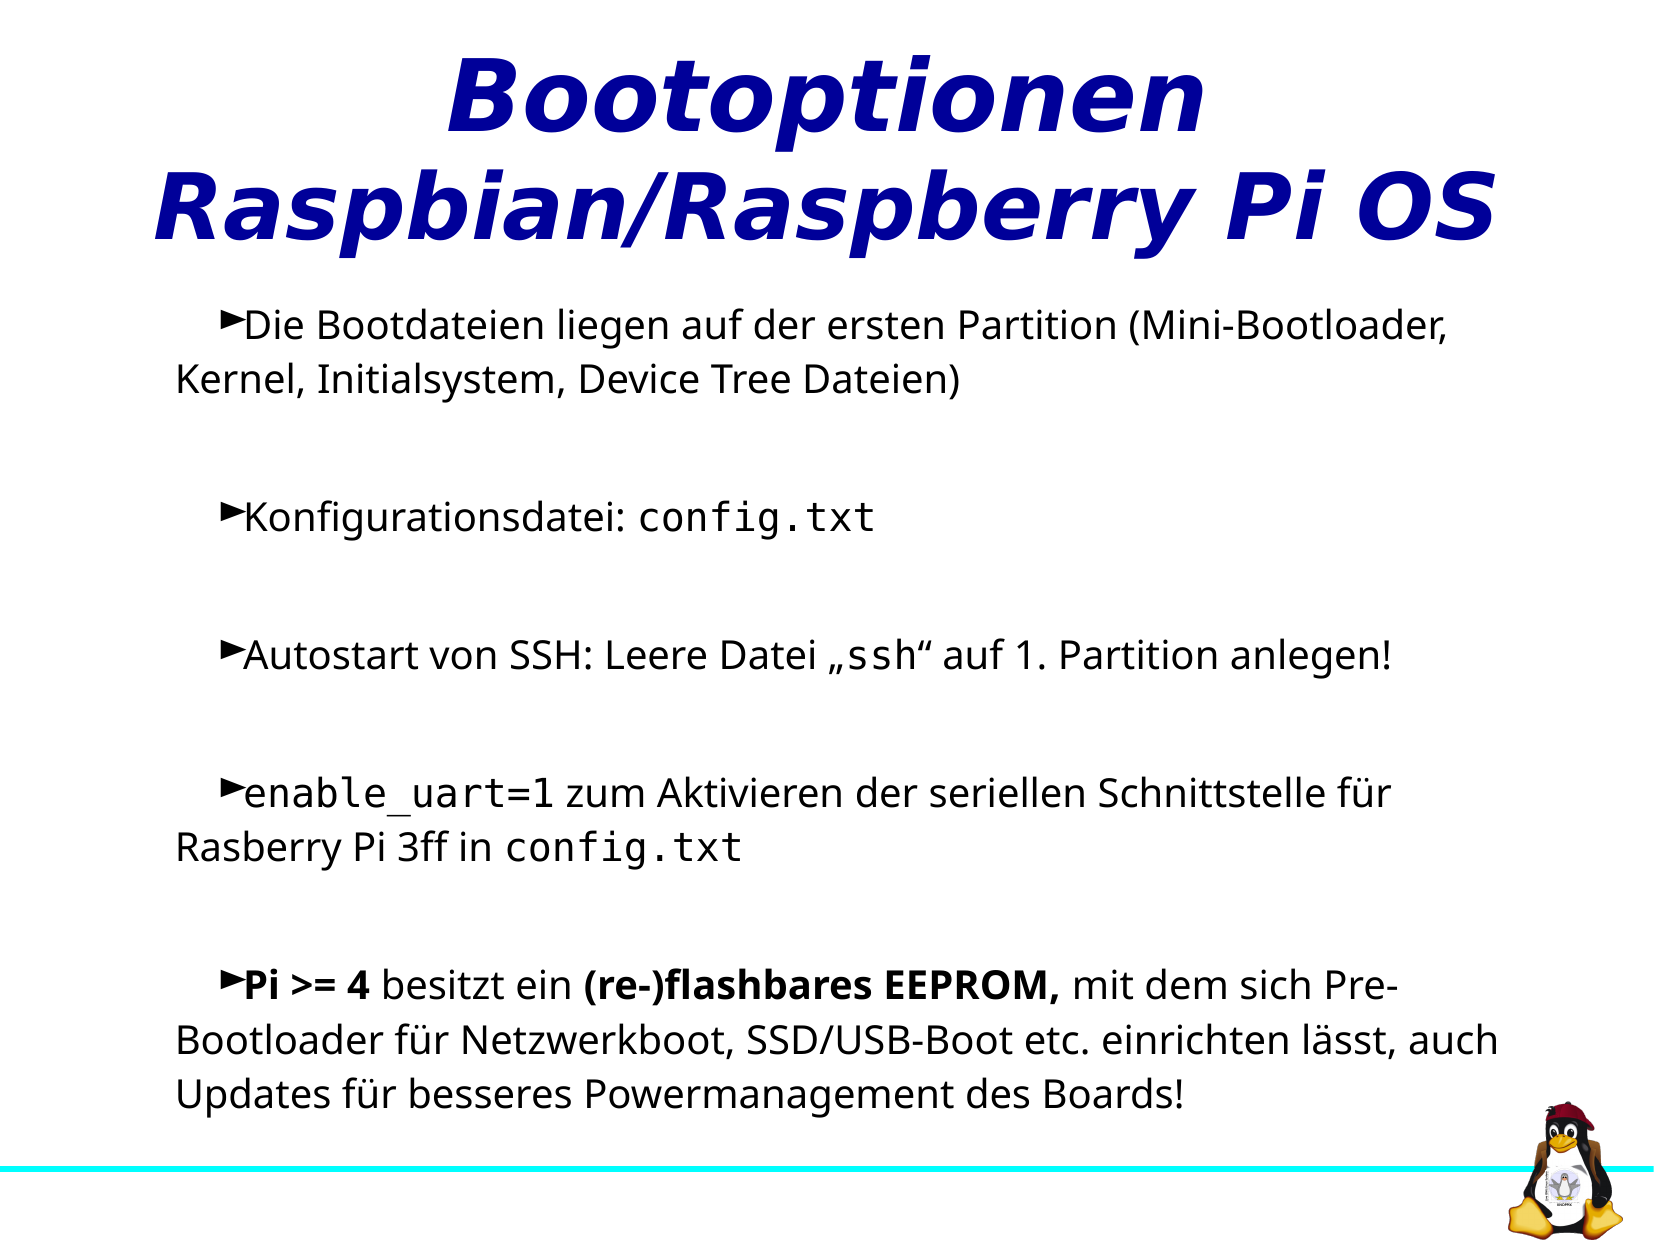

# Bootoptionen Raspbian/Raspberry Pi OS
Die Bootdateien liegen auf der ersten Partition (Mini-Bootloader, Kernel, Initialsystem, Device Tree Dateien)
Konfigurationsdatei: config.txt
Autostart von SSH: Leere Datei „ssh“ auf 1. Partition anlegen!
enable_uart=1 zum Aktivieren der seriellen Schnittstelle für Rasberry Pi 3ff in config.txt
Pi >= 4 besitzt ein (re-)flashbares EEPROM, mit dem sich Pre-Bootloader für Netzwerkboot, SSD/USB-Boot etc. einrichten lässt, auch Updates für besseres Powermanagement des Boards!